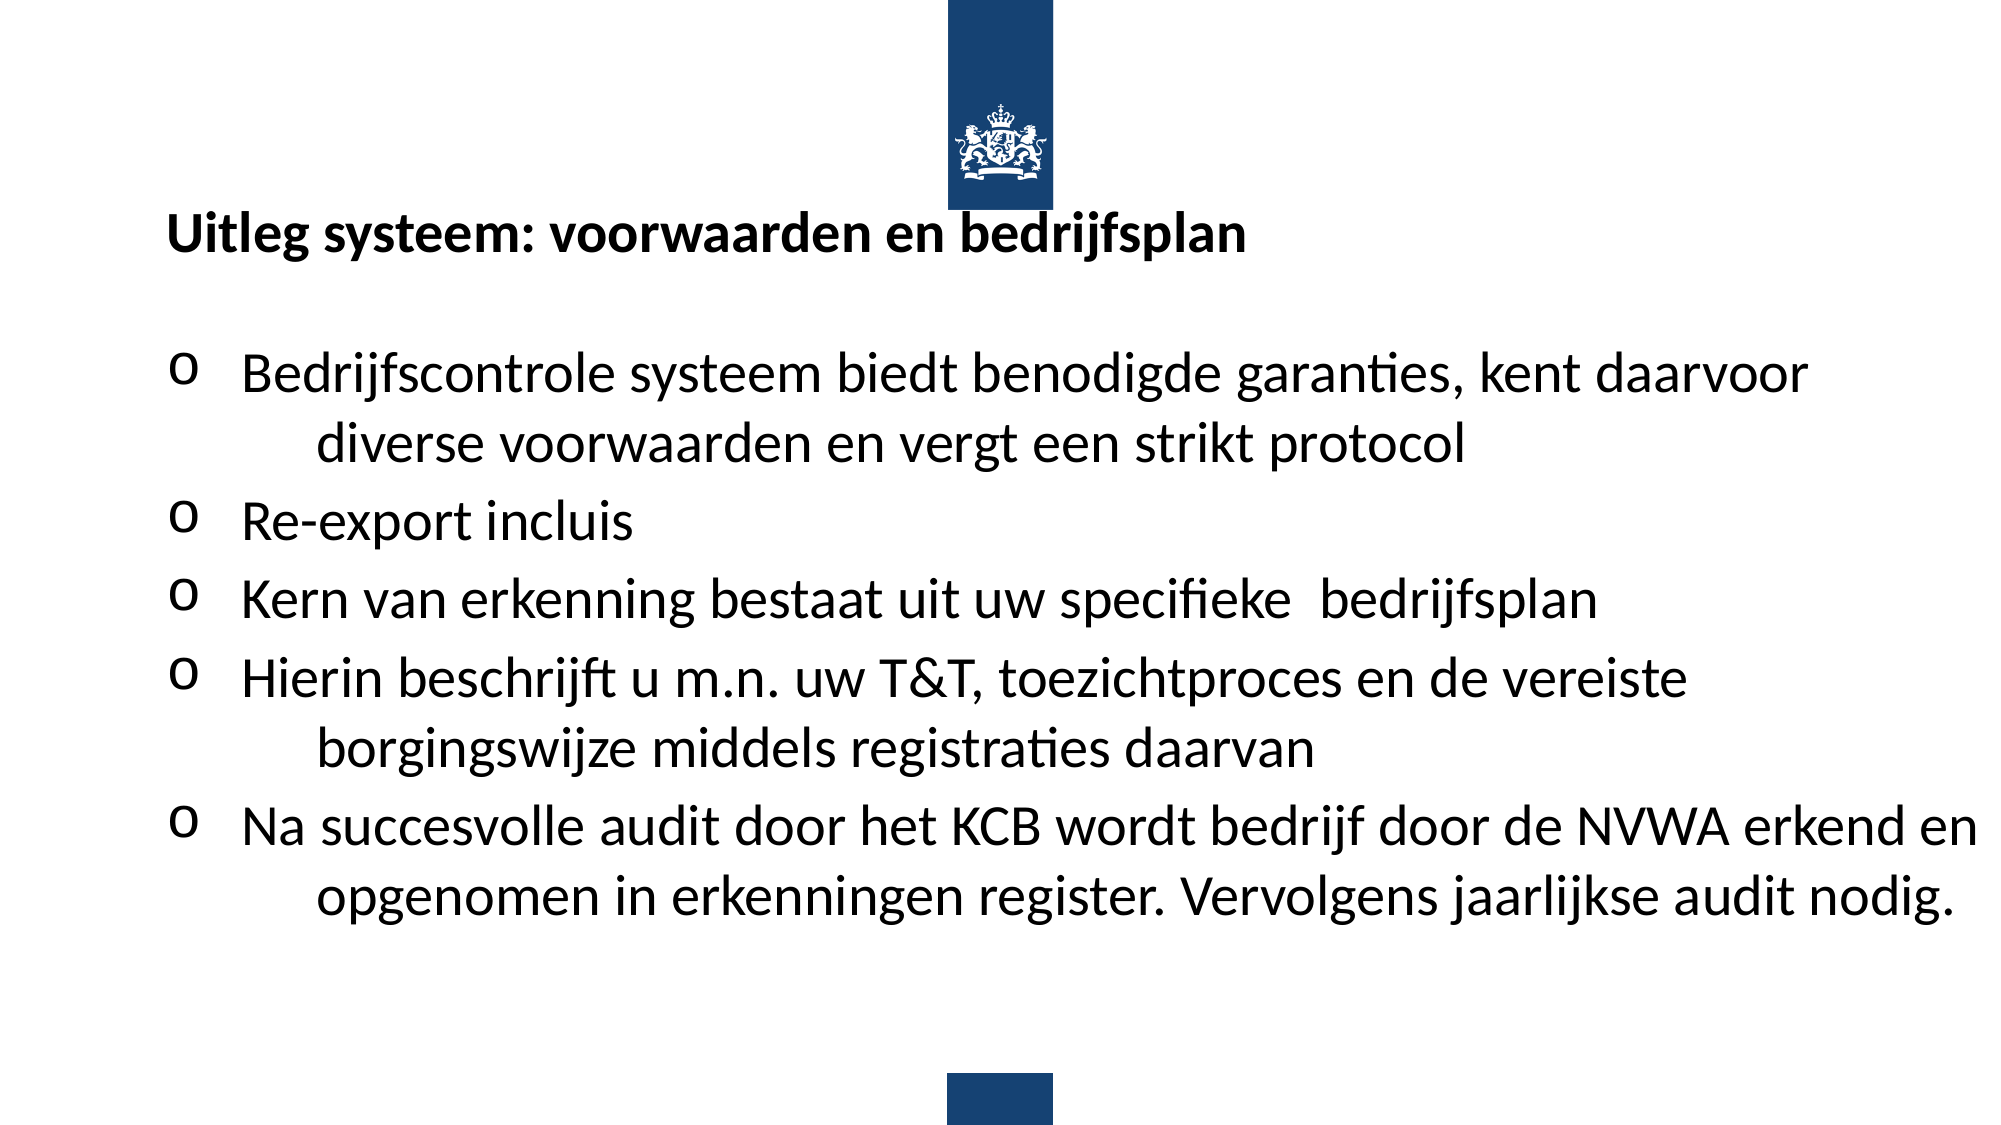

#
Uitleg systeem: voorwaarden en bedrijfsplan
Bedrijfscontrole systeem biedt benodigde garanties, kent daarvoor diverse voorwaarden en vergt een strikt protocol
Re-export incluis
Kern van erkenning bestaat uit uw specifieke bedrijfsplan
Hierin beschrijft u m.n. uw T&T, toezichtproces en de vereiste borgingswijze middels registraties daarvan
Na succesvolle audit door het KCB wordt bedrijf door de NVWA erkend en opgenomen in erkenningen register. Vervolgens jaarlijkse audit nodig.